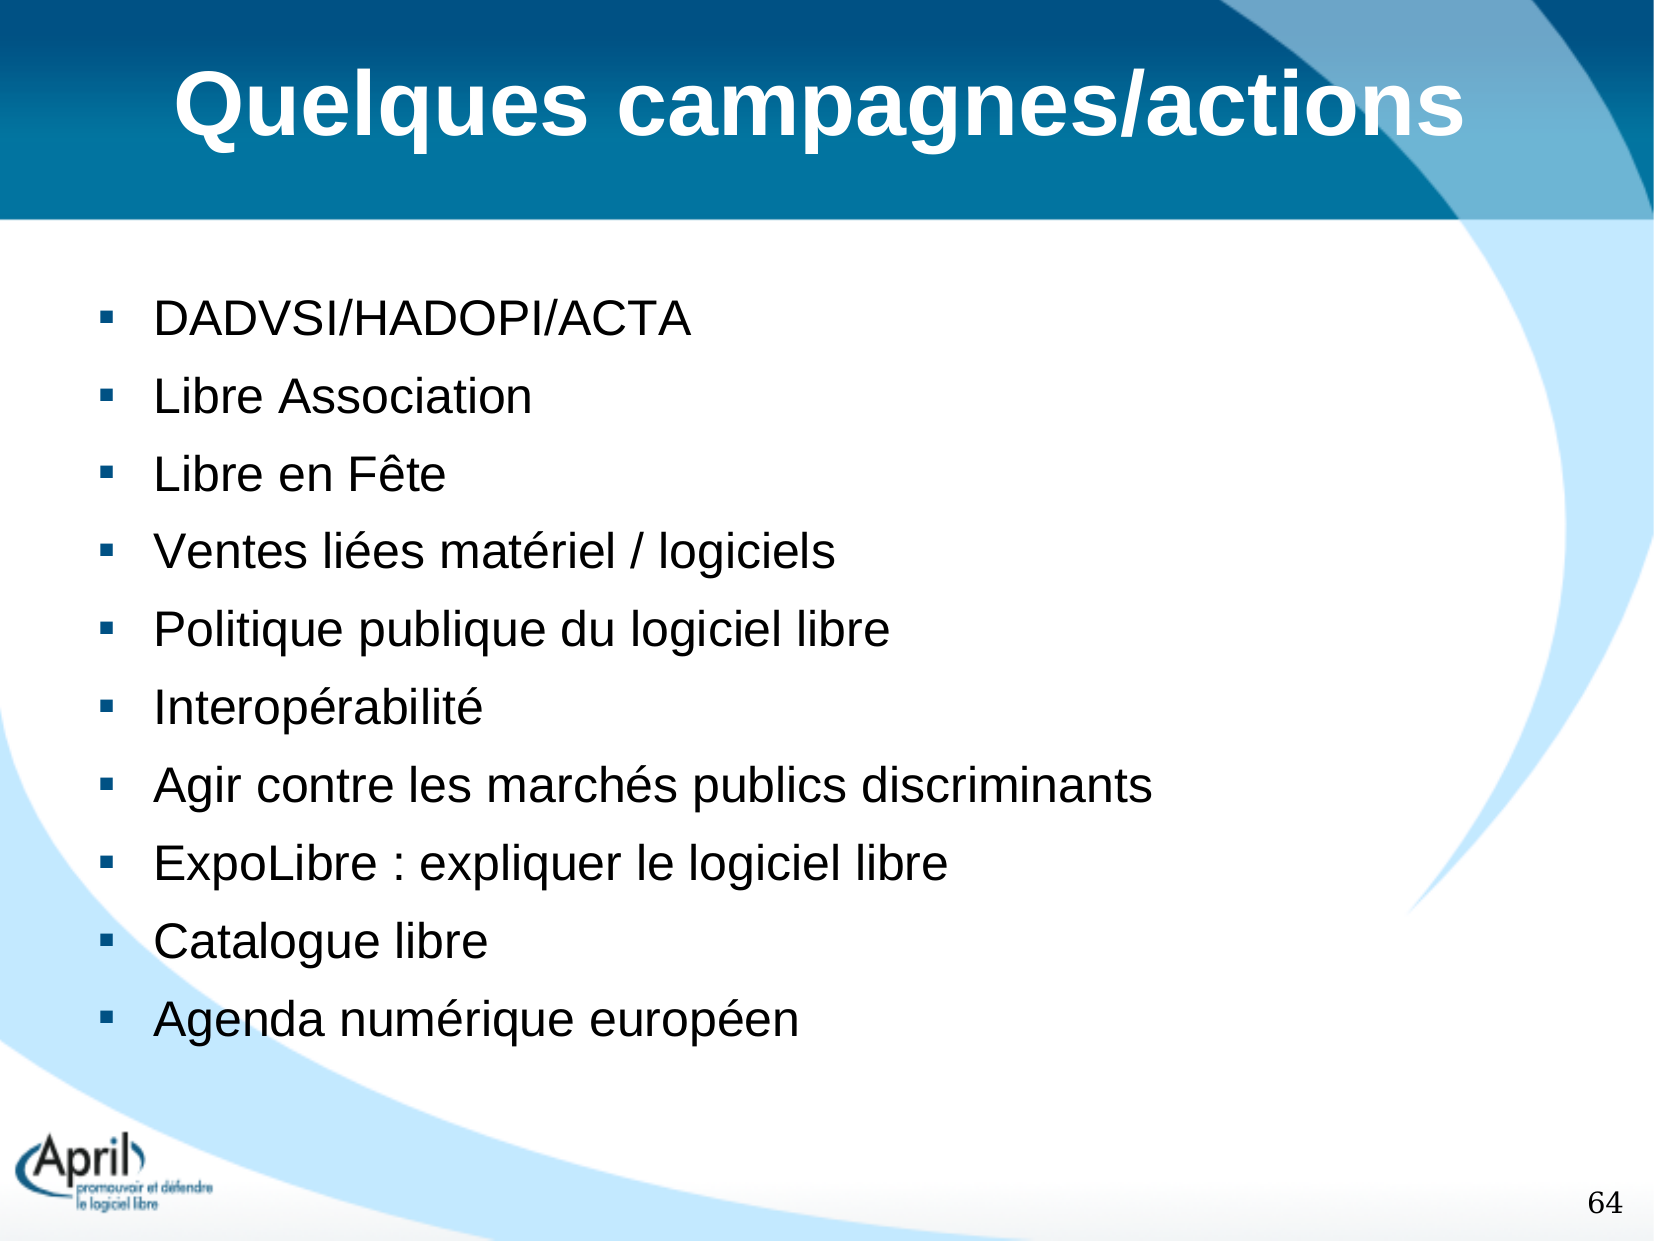

# Quelques campagnes/actions
DADVSI/HADOPI/ACTA
Libre Association
Libre en Fête
Ventes liées matériel / logiciels
Politique publique du logiciel libre
Interopérabilité
Agir contre les marchés publics discriminants
ExpoLibre : expliquer le logiciel libre
Catalogue libre
Agenda numérique européen
64